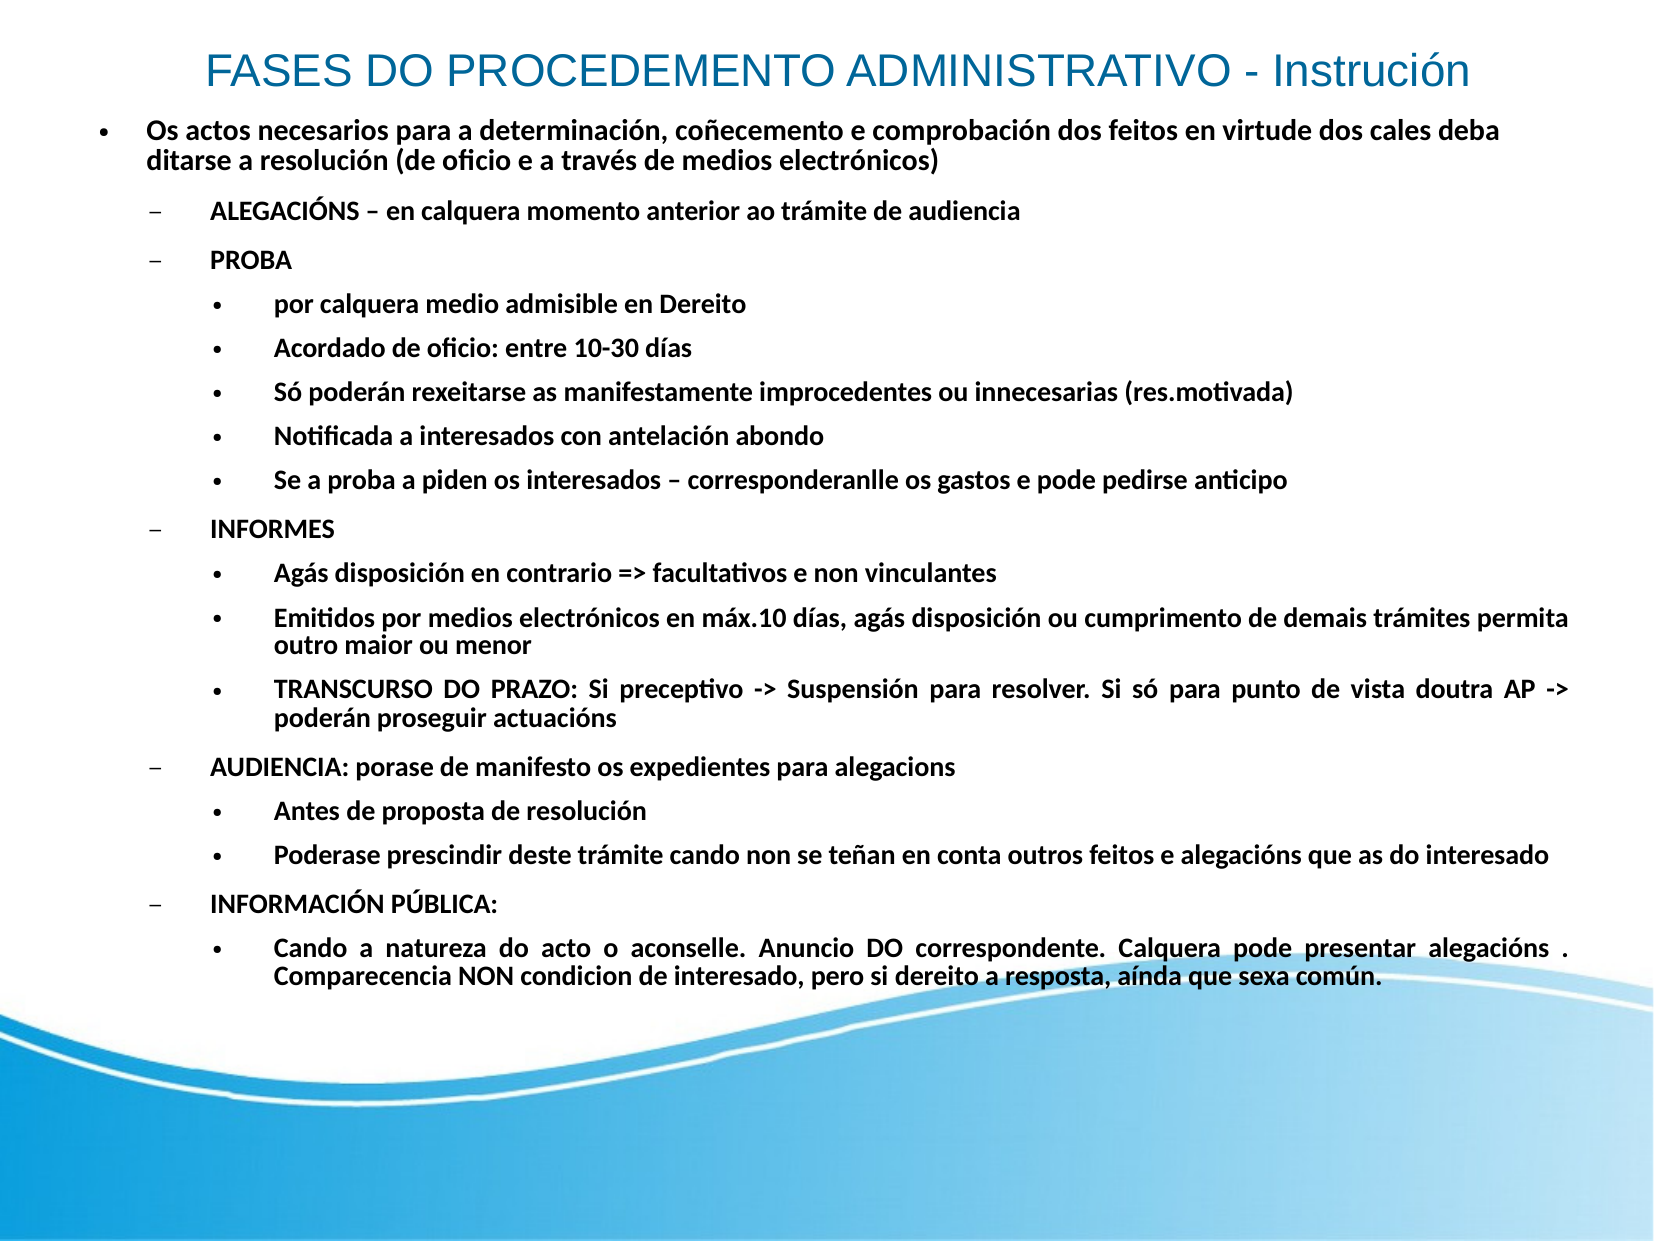

# FASES DO PROCEDEMENTO ADMINISTRATIVO - Instrución
Os actos necesarios para a determinación, coñecemento e comprobación dos feitos en virtude dos cales deba ditarse a resolución (de oficio e a través de medios electrónicos)
ALEGACIÓNS – en calquera momento anterior ao trámite de audiencia
PROBA
por calquera medio admisible en Dereito
Acordado de oficio: entre 10-30 días
Só poderán rexeitarse as manifestamente improcedentes ou innecesarias (res.motivada)
Notificada a interesados con antelación abondo
Se a proba a piden os interesados – corresponderanlle os gastos e pode pedirse anticipo
INFORMES
Agás disposición en contrario => facultativos e non vinculantes
Emitidos por medios electrónicos en máx.10 días, agás disposición ou cumprimento de demais trámites permita outro maior ou menor
TRANSCURSO DO PRAZO: Si preceptivo -> Suspensión para resolver. Si só para punto de vista doutra AP -> poderán proseguir actuacións
AUDIENCIA: porase de manifesto os expedientes para alegacions
Antes de proposta de resolución
Poderase prescindir deste trámite cando non se teñan en conta outros feitos e alegacións que as do interesado
INFORMACIÓN PÚBLICA:
Cando a natureza do acto o aconselle. Anuncio DO correspondente. Calquera pode presentar alegacións . Comparecencia NON condicion de interesado, pero si dereito a resposta, aínda que sexa común.